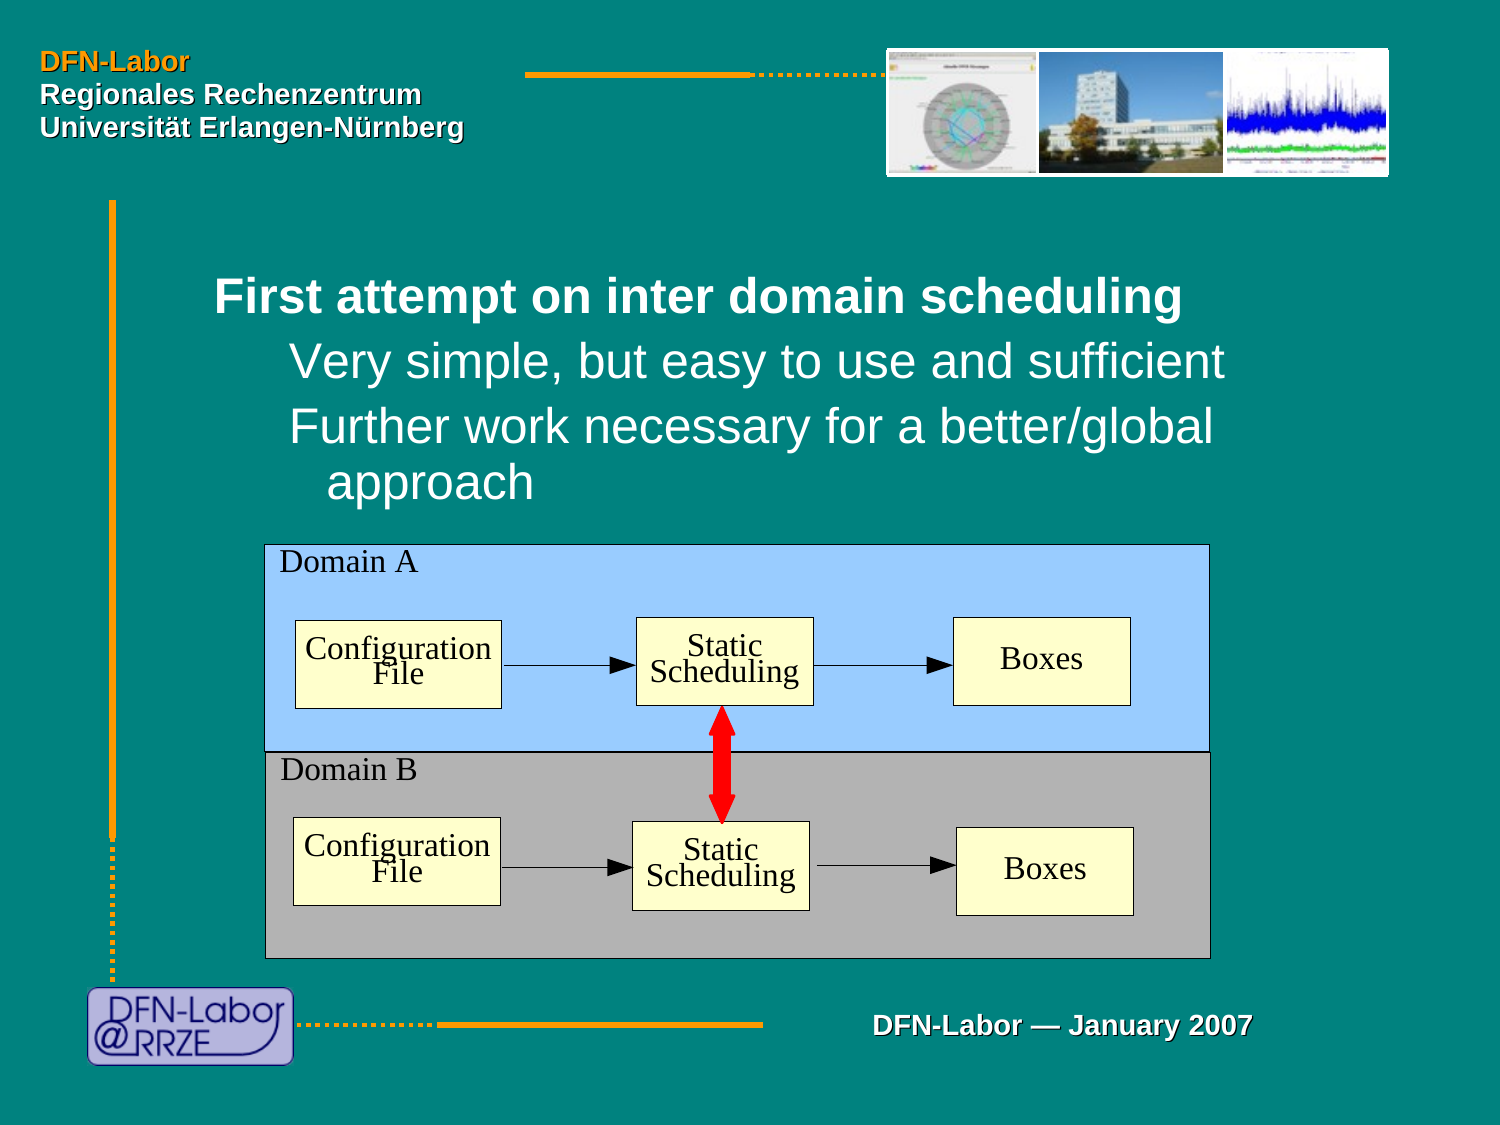

# First attempt on inter domain scheduling
Very simple, but easy to use and sufficient
Further work necessary for a better/global approach
Domain A
Static
Scheduling
Boxes
Configuration
File
Domain B
Configuration
File
Static
Scheduling
Boxes